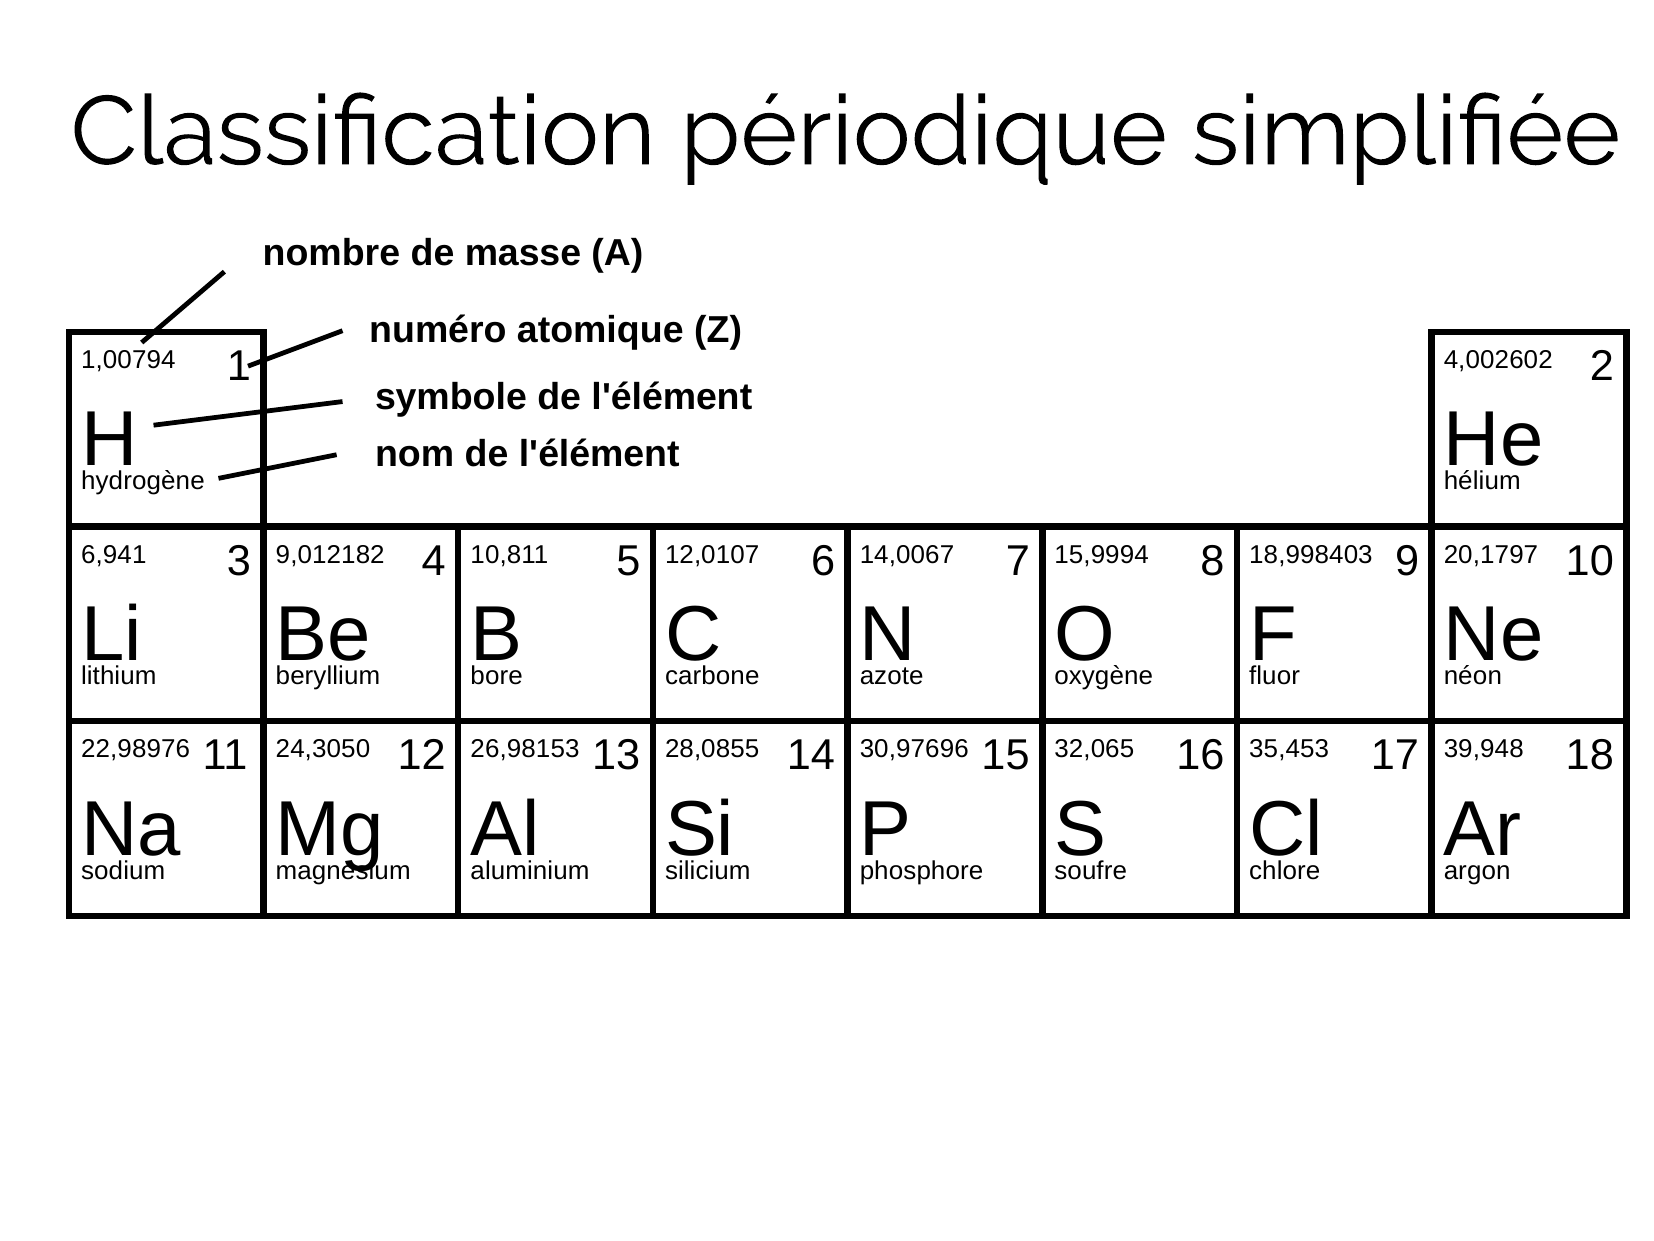

#
nombre de masse (A)
numéro atomique (Z)
symbole de l'élément
nom de l'élément